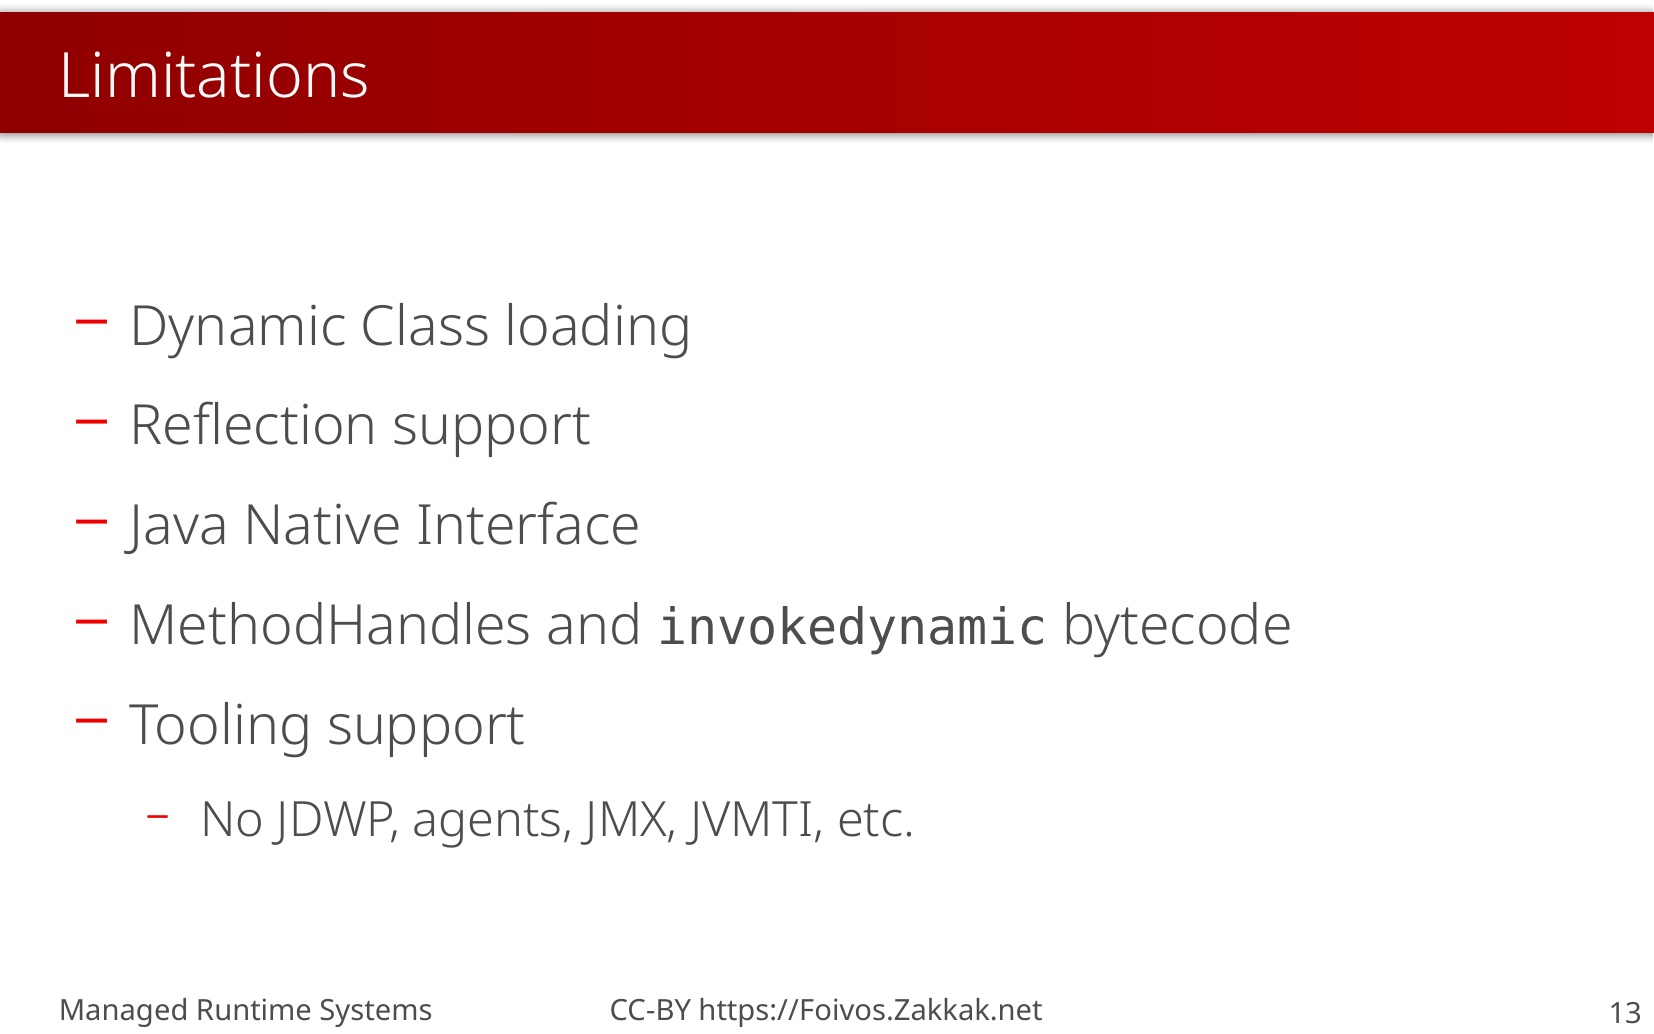

# Limitations
Dynamic Class loading
Reflection support
Java Native Interface
MethodHandles and invokedynamic bytecode
Tooling support
No JDWP, agents, JMX, JVMTI, etc.
Managed Runtime Systems
CC-BY https://Foivos.Zakkak.net
13